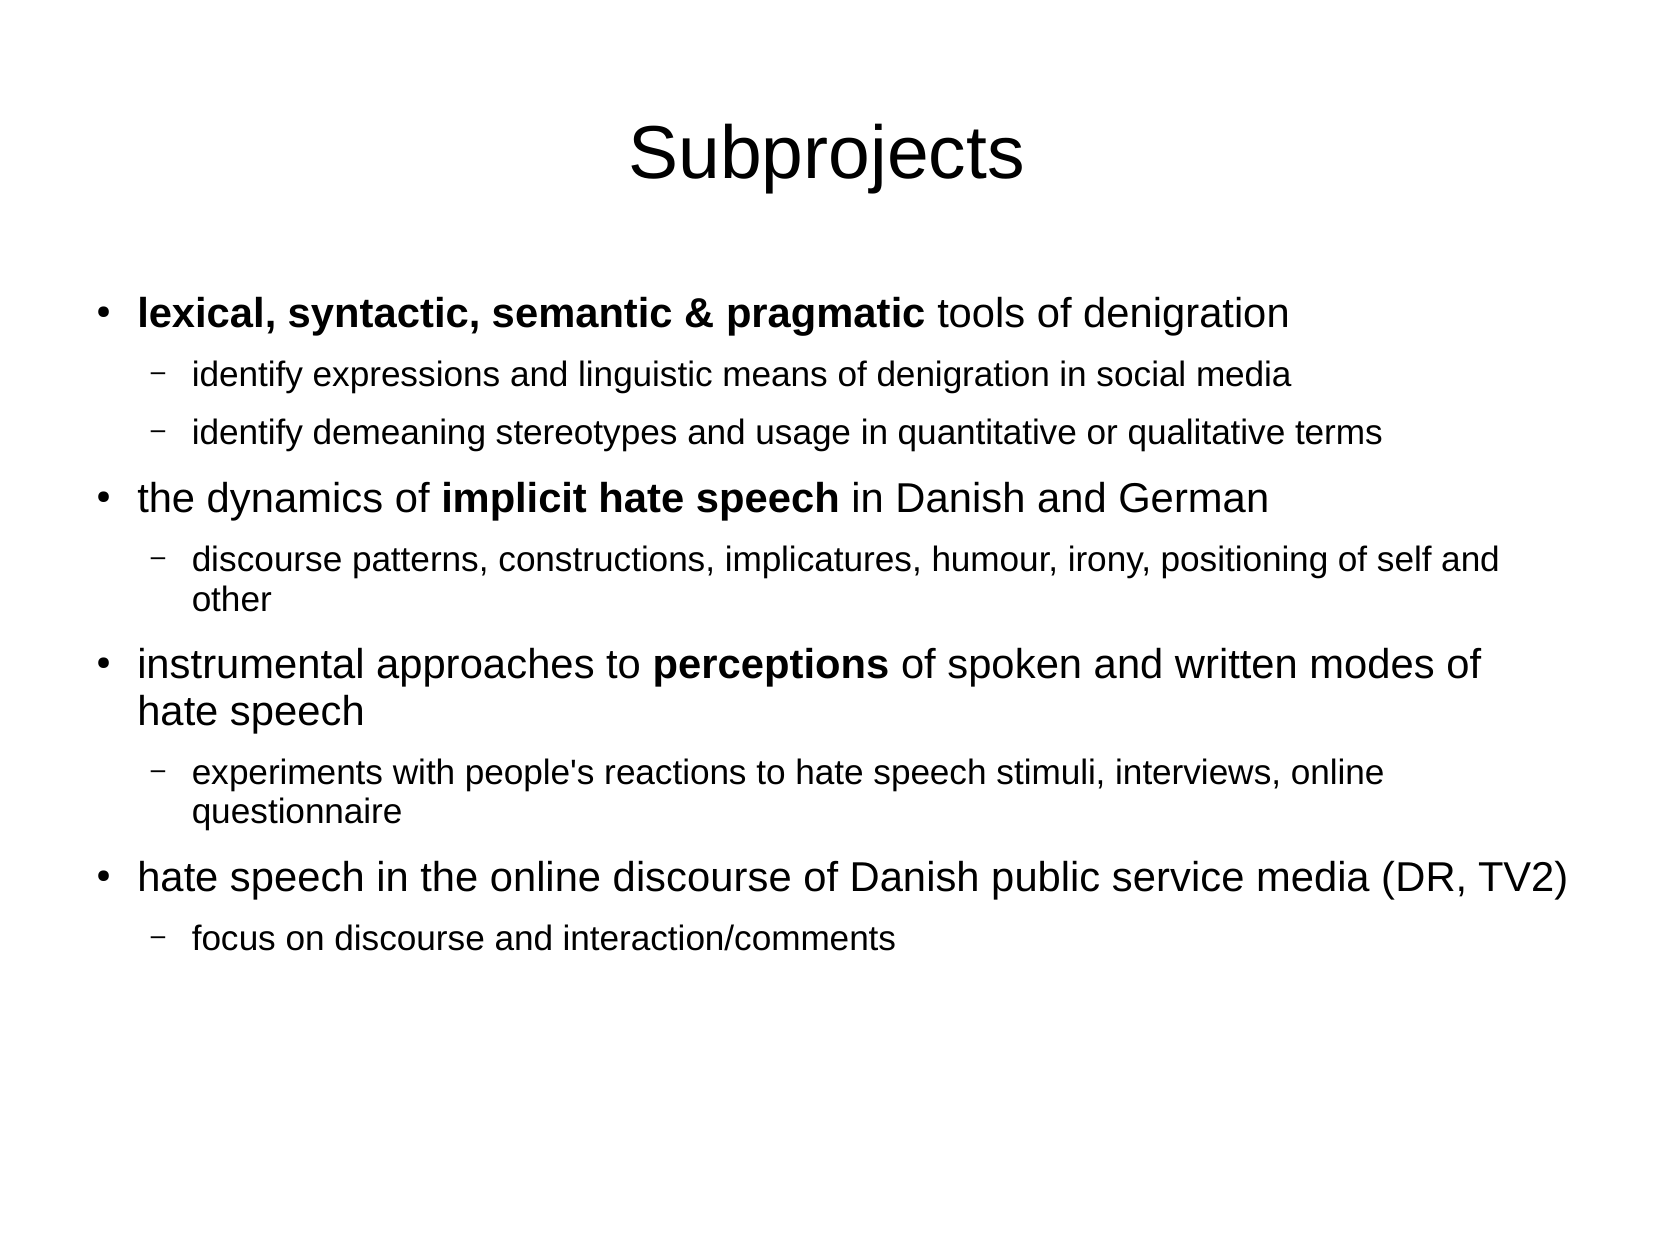

# Subprojects
lexical, syntactic, semantic & pragmatic tools of denigration
identify expressions and linguistic means of denigration in social media
identify demeaning stereotypes and usage in quantitative or qualitative terms
the dynamics of implicit hate speech in Danish and German
discourse patterns, constructions, implicatures, humour, irony, positioning of self and other
instrumental approaches to perceptions of spoken and written modes of hate speech
experiments with people's reactions to hate speech stimuli, interviews, online questionnaire
hate speech in the online discourse of Danish public service media (DR, TV2)
focus on discourse and interaction/comments